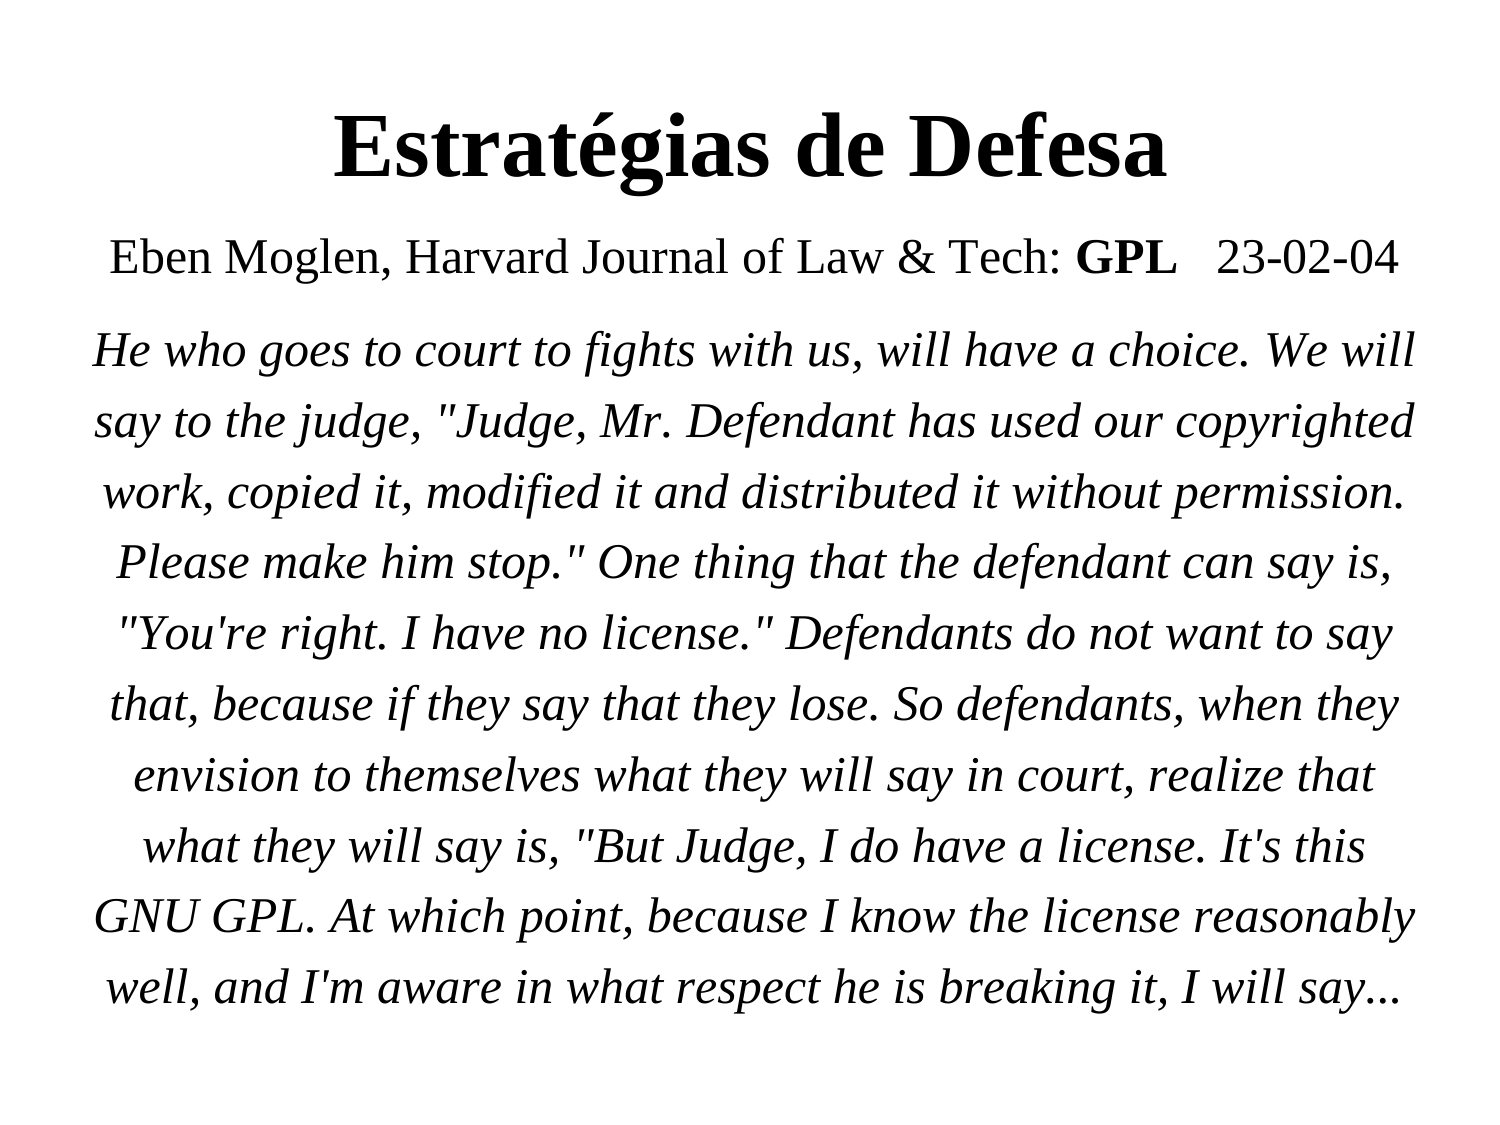

# Estratégias de Defesa
Eben Moglen, Harvard Journal of Law & Tech: GPL 23-02-04
He who goes to court to fights with us, will have a choice. We will say to the judge, "Judge, Mr. Defendant has used our copyrighted work, copied it, modified it and distributed it without permission. Please make him stop." One thing that the defendant can say is, "You're right. I have no license." Defendants do not want to say that, because if they say that they lose. So defendants, when they envision to themselves what they will say in court, realize that what they will say is, "But Judge, I do have a license. It's this GNU GPL. At which point, because I know the license reasonably well, and I'm aware in what respect he is breaking it, I will say...